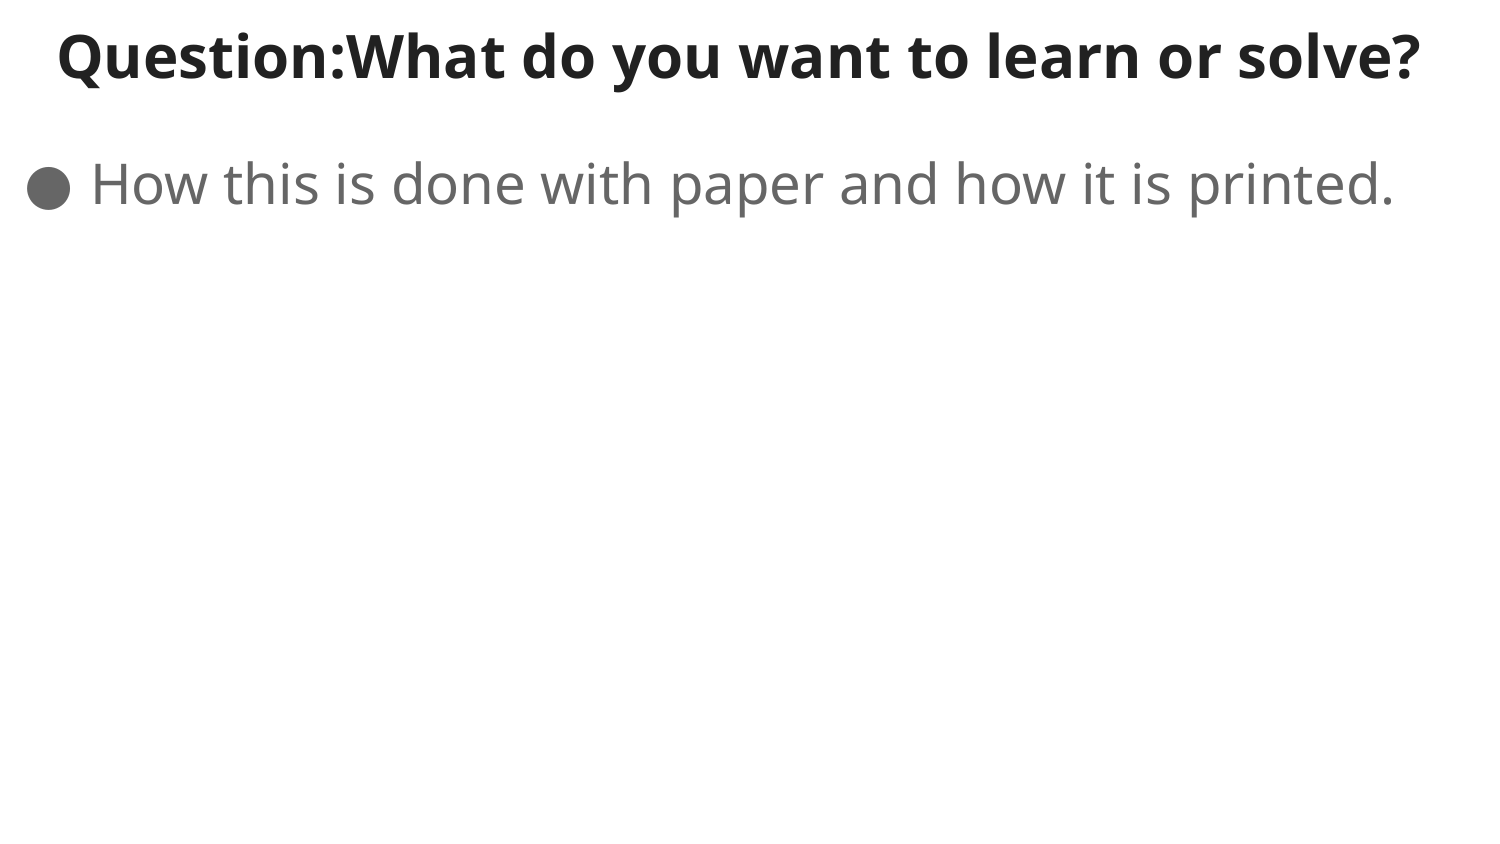

# Question:What do you want to learn or solve?
Ηow this is done with paper and how it is printed.